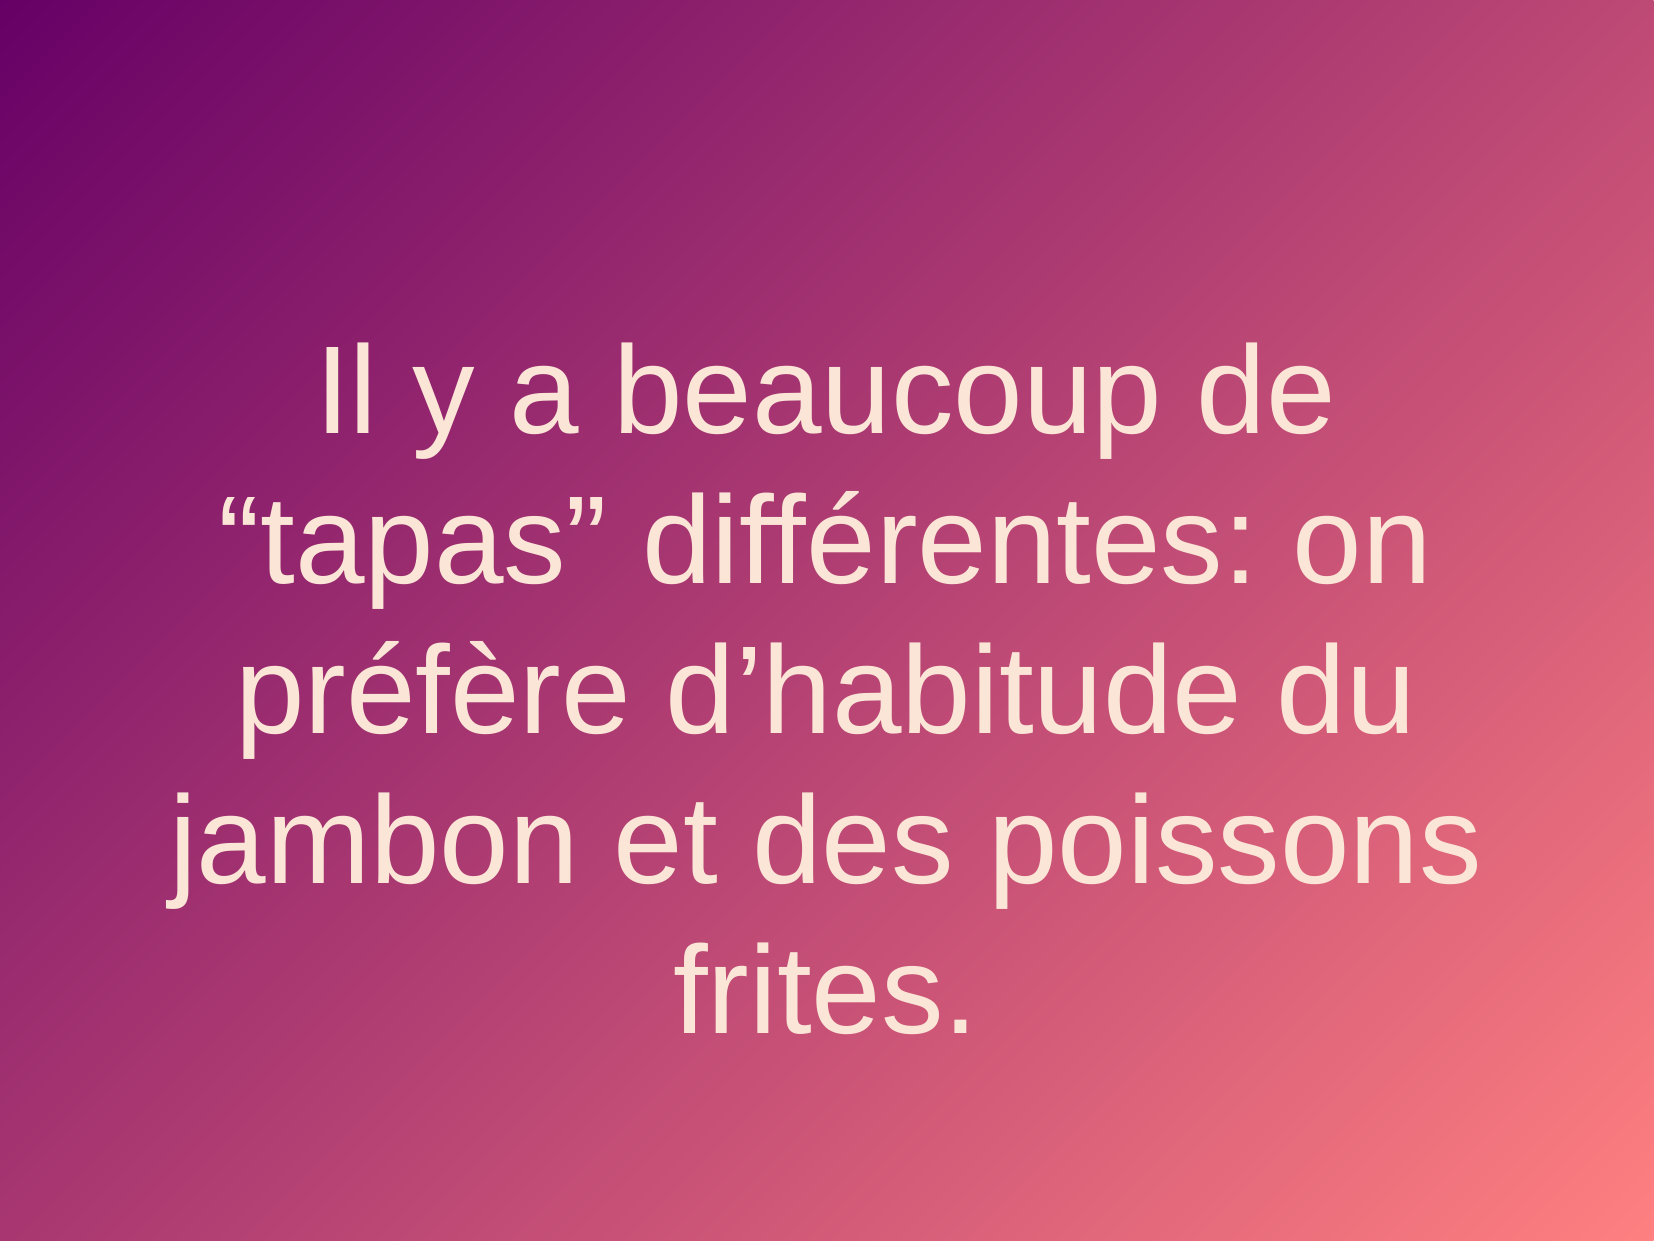

# Il y a beaucoup de “tapas” différentes: on préfère d’habitude du jambon et des poissons frites.